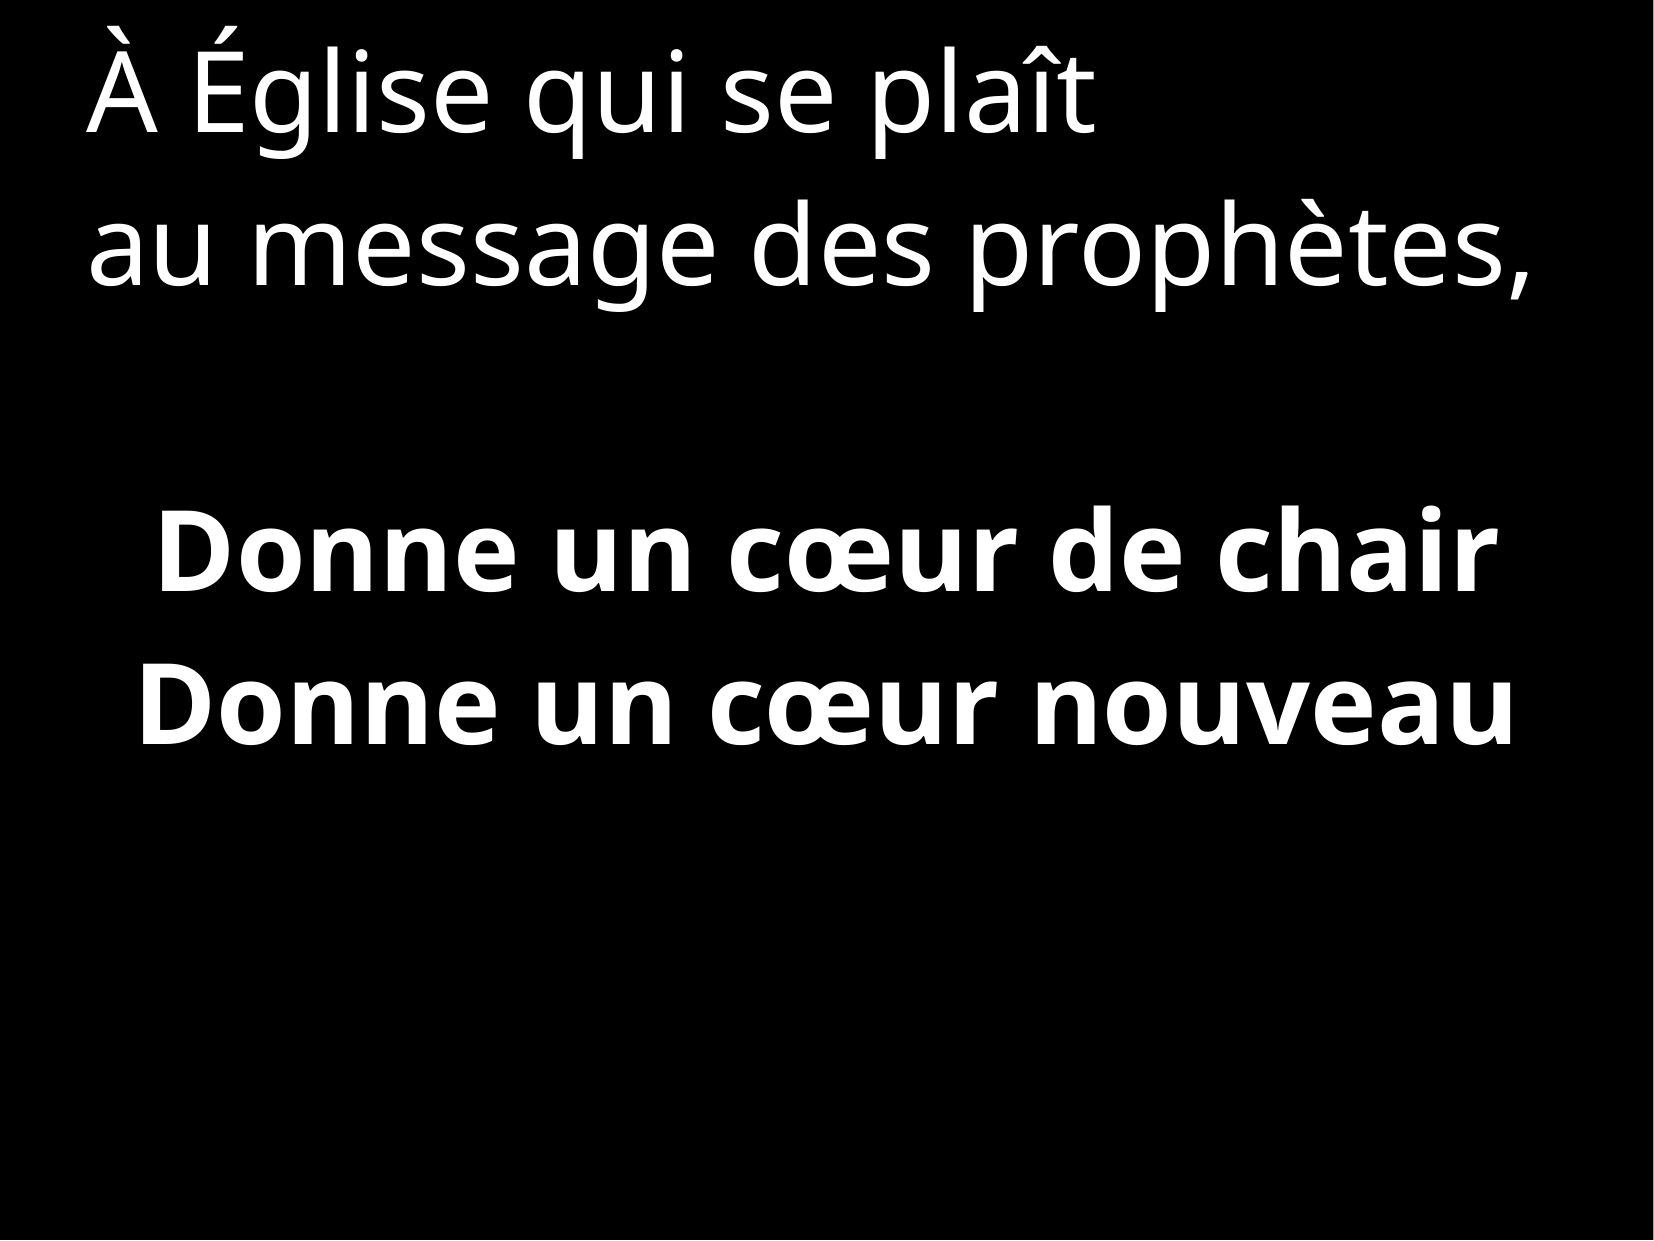

À Église qui se plaît
au message des prophètes,
Donne un cœur de chair
Donne un cœur nouveau